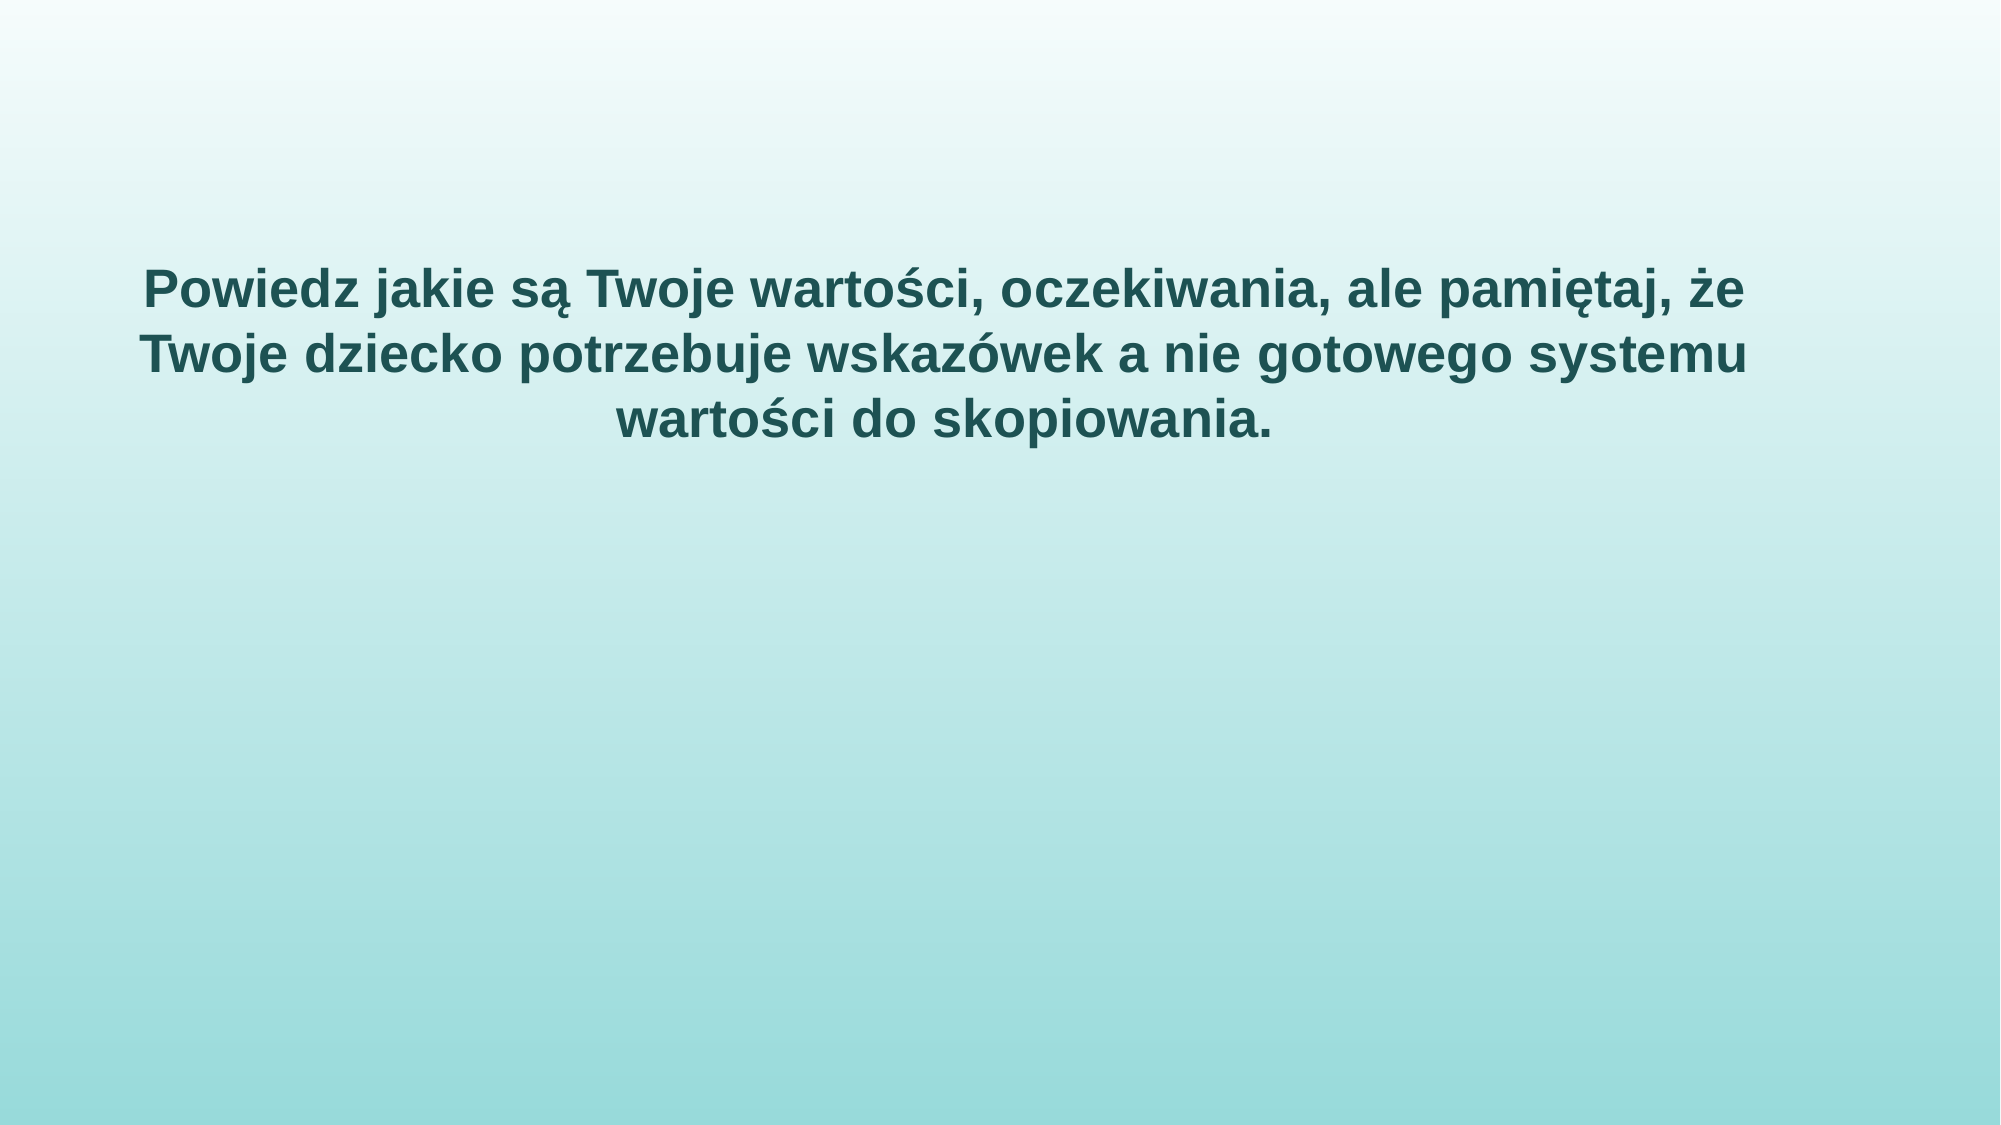

Powiedz jakie są Twoje wartości, oczekiwania, ale pamiętaj, że Twoje dziecko potrzebuje wskazówek a nie gotowego systemu wartości do skopiowania.